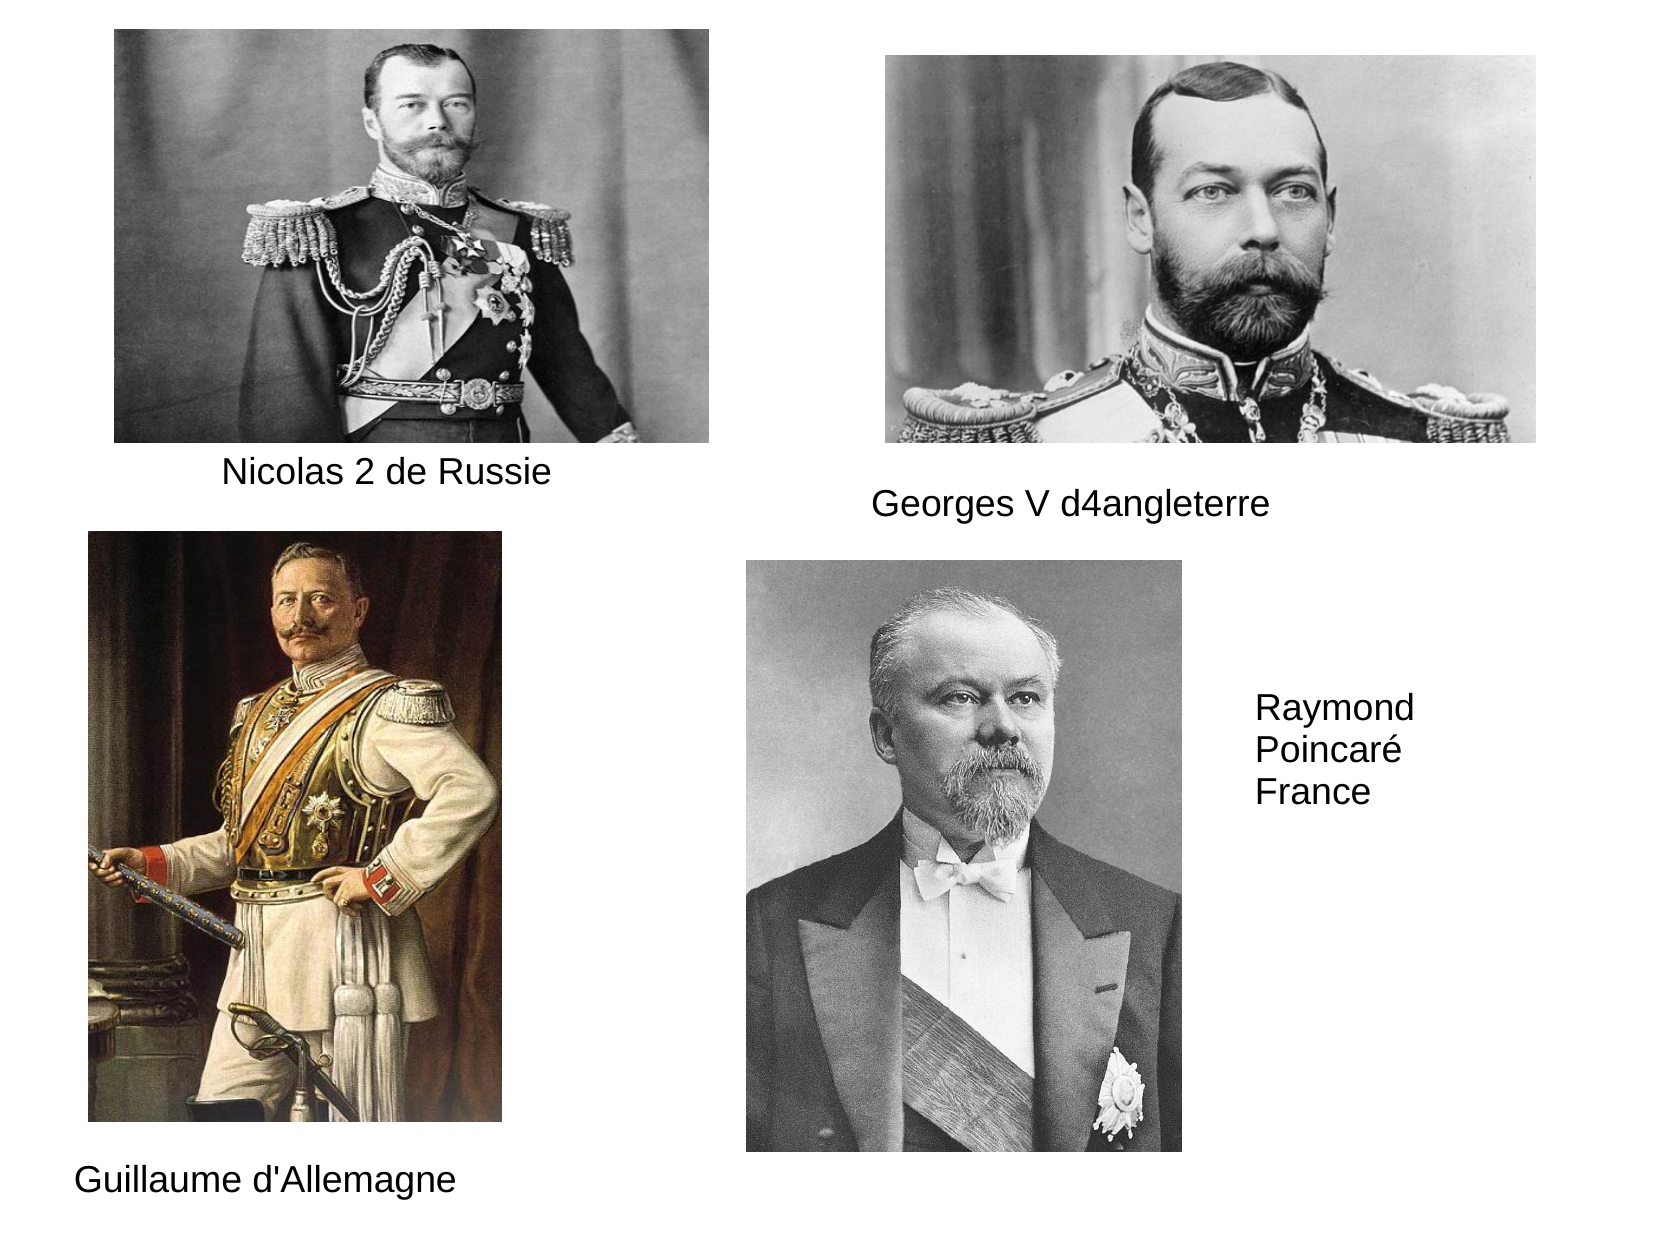

Nicolas 2 de Russie
Georges V d4angleterre
Raymond Poincaré
France
Guillaume d'Allemagne